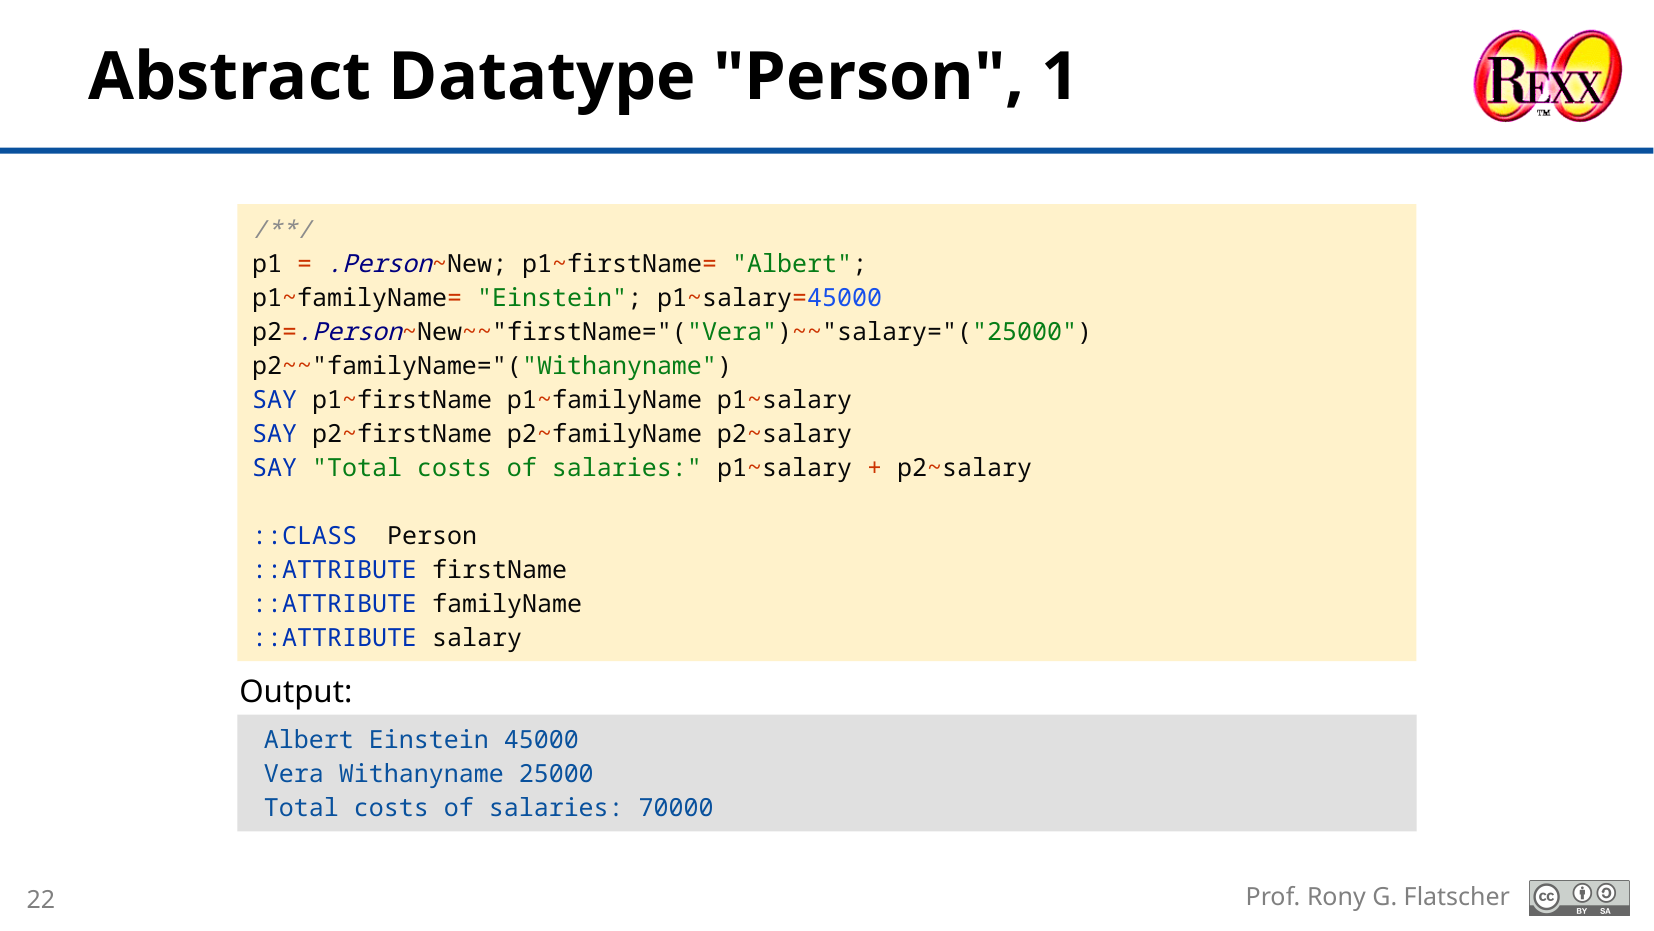

# Abstract Datatype "Person", 1
/**/
p1 = .Person~New; p1~firstName= "Albert";
p1~familyName= "Einstein"; p1~salary=45000
p2=.Person~New~~"firstName="("Vera")~~"salary="("25000")
p2~~"familyName="("Withanyname")
SAY p1~firstName p1~familyName p1~salary
SAY p2~firstName p2~familyName p2~salary
SAY "Total costs of salaries:" p1~salary + p2~salary
::CLASS Person
::ATTRIBUTE firstName
::ATTRIBUTE familyName
::ATTRIBUTE salary
Output:
Albert Einstein 45000
Vera Withanyname 25000
Total costs of salaries: 70000